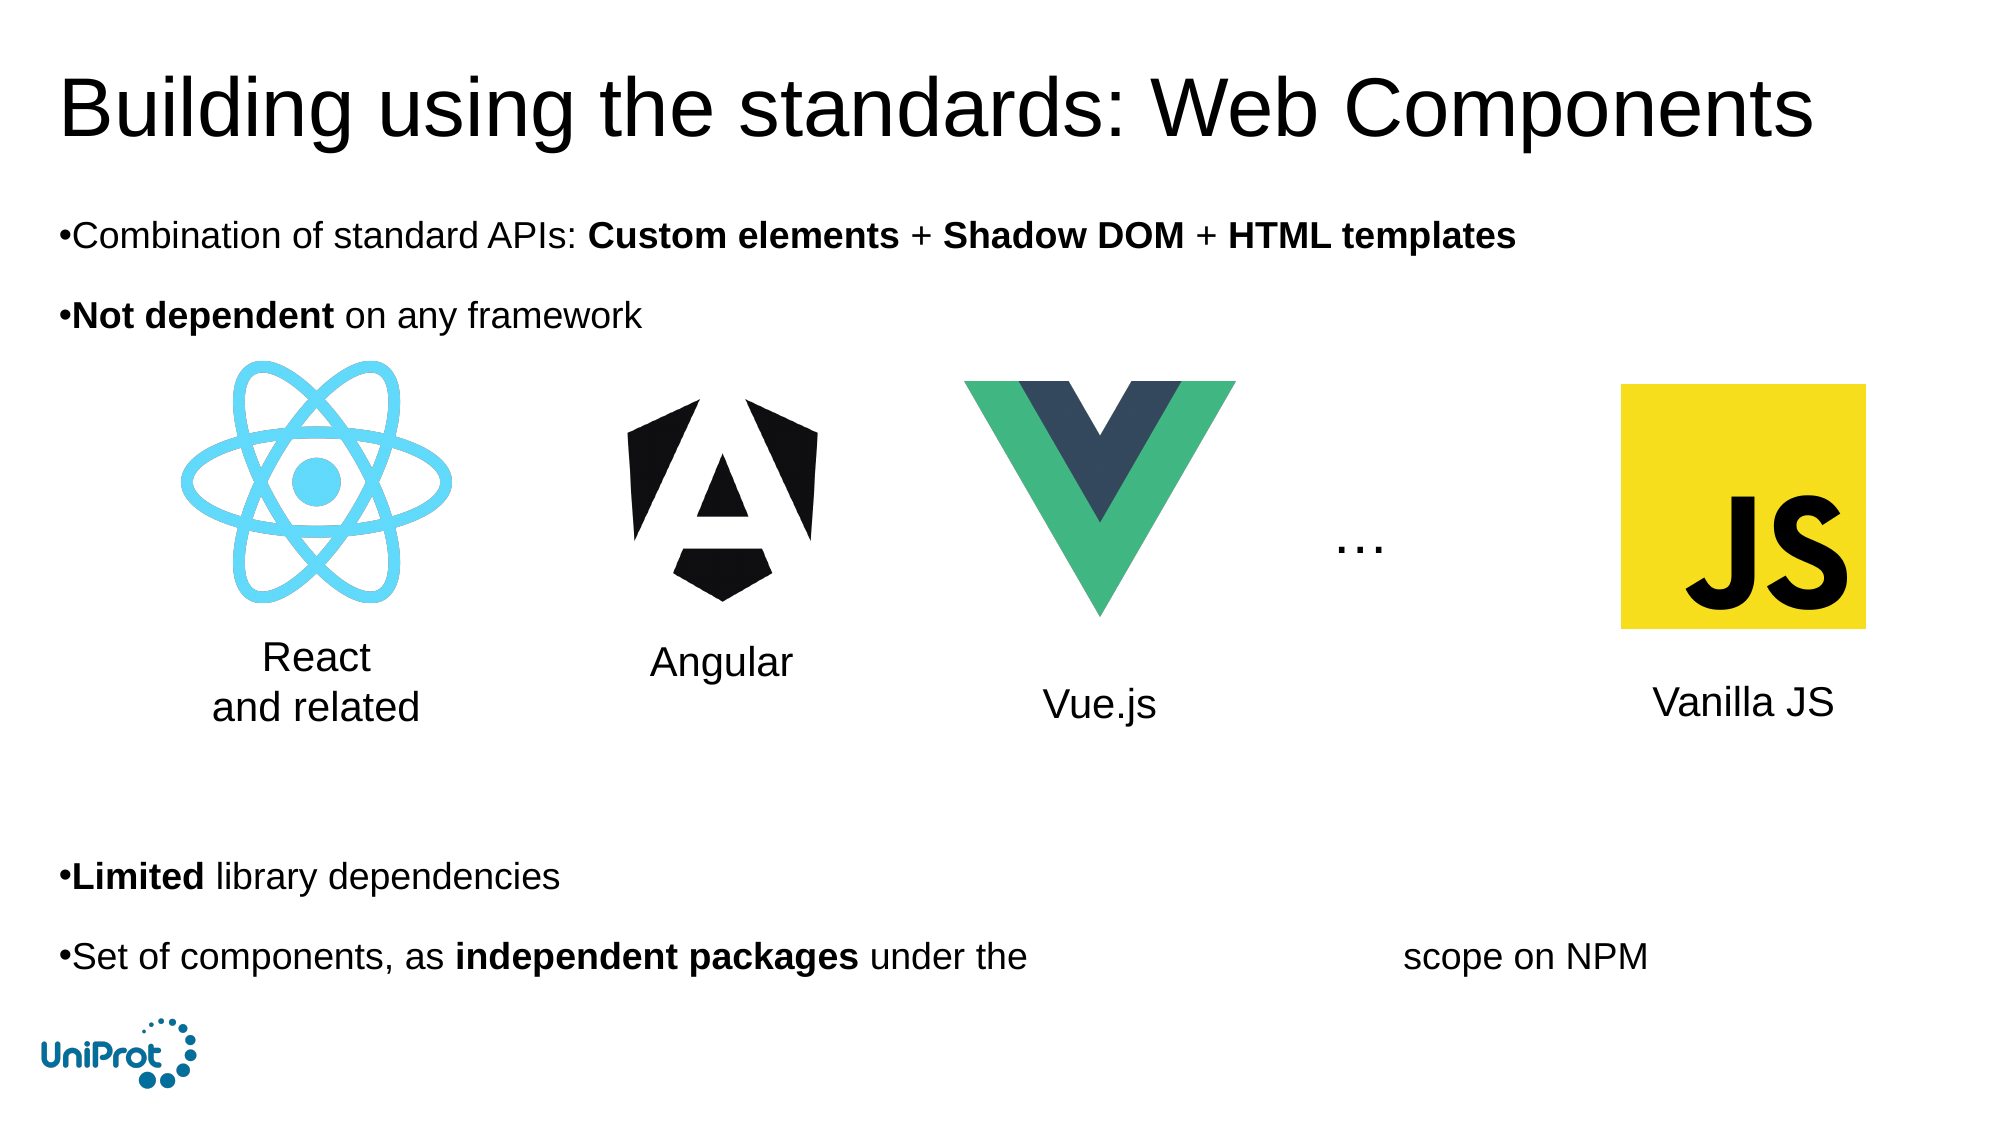

Building using the standards: Web Components
Combination of standard APIs: Custom elements + Shadow DOM + HTML templates
Not dependent on any framework
Limited library dependencies
Set of components, as independent packages under the @nightingale-elements scope on NPM
React
and related
Angular
Vue.js
Vanilla JS
…